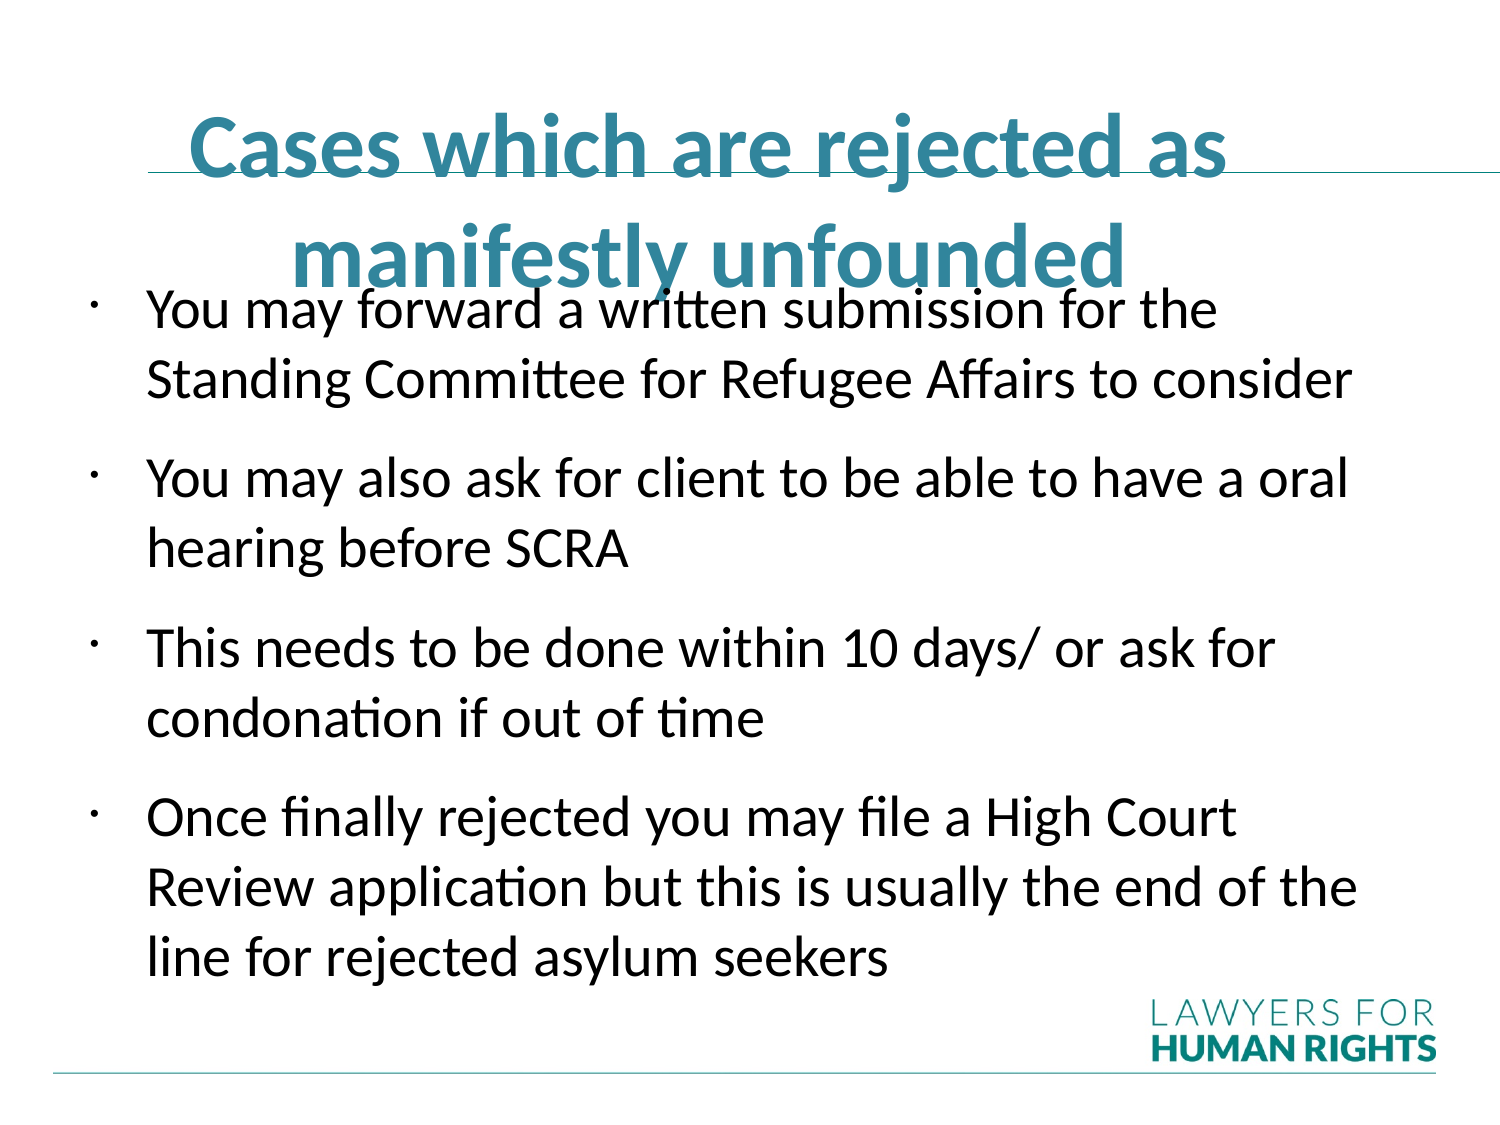

# Cases which are rejected as manifestly unfounded
You may forward a written submission for the Standing Committee for Refugee Affairs to consider
You may also ask for client to be able to have a oral hearing before SCRA
This needs to be done within 10 days/ or ask for condonation if out of time
Once finally rejected you may file a High Court Review application but this is usually the end of the line for rejected asylum seekers